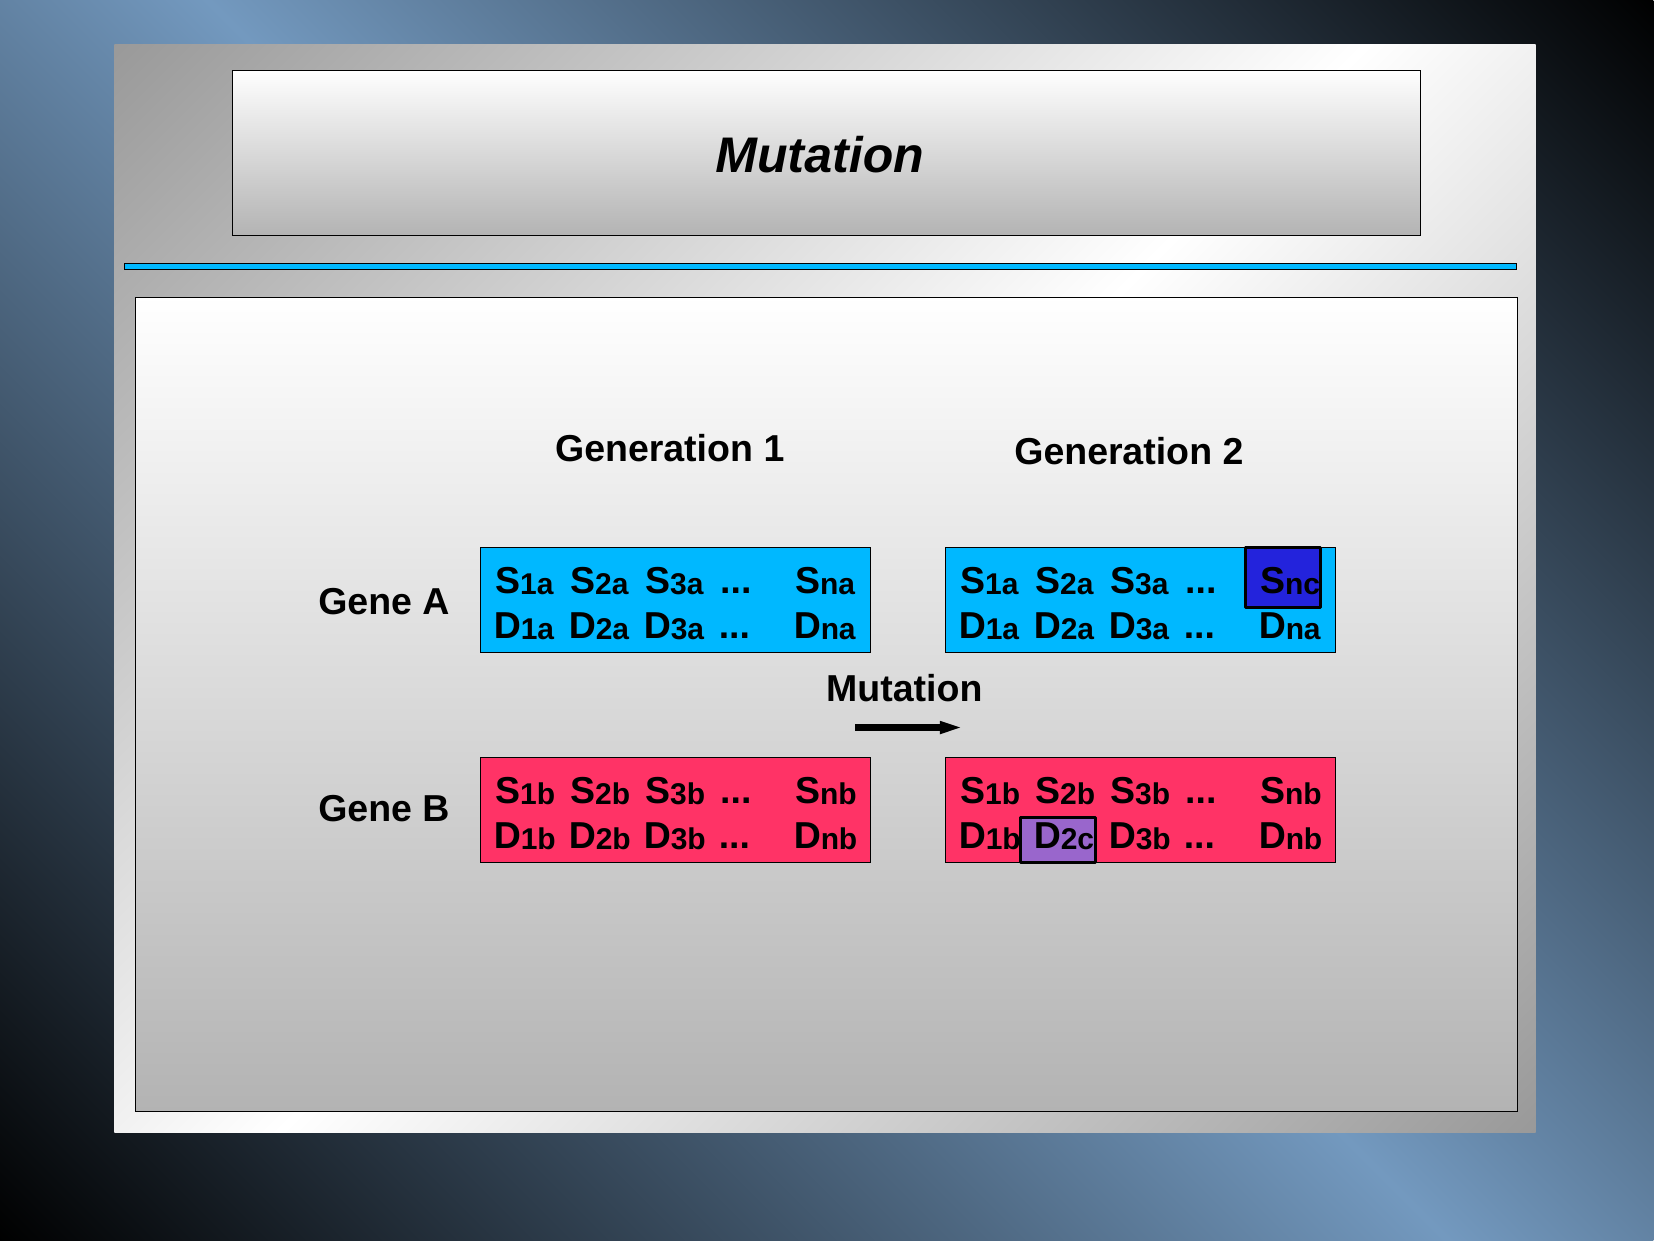

Mutation
Generation 1
Generation 2
S1a	S2a	S3a	...	Sna
S1a	S2a	S3a	...	Snc
Gene A
D1a	D2a	D3a	...	Dna
D1a	D2a	D3a	...	Dna
Mutation
S1b	S2b	S3b	...	Snb
S1b	S2b	S3b	...	Snb
Gene B
D1b	D2b	D3b	...	Dnb
D1b	D2c	D3b	...	Dnb